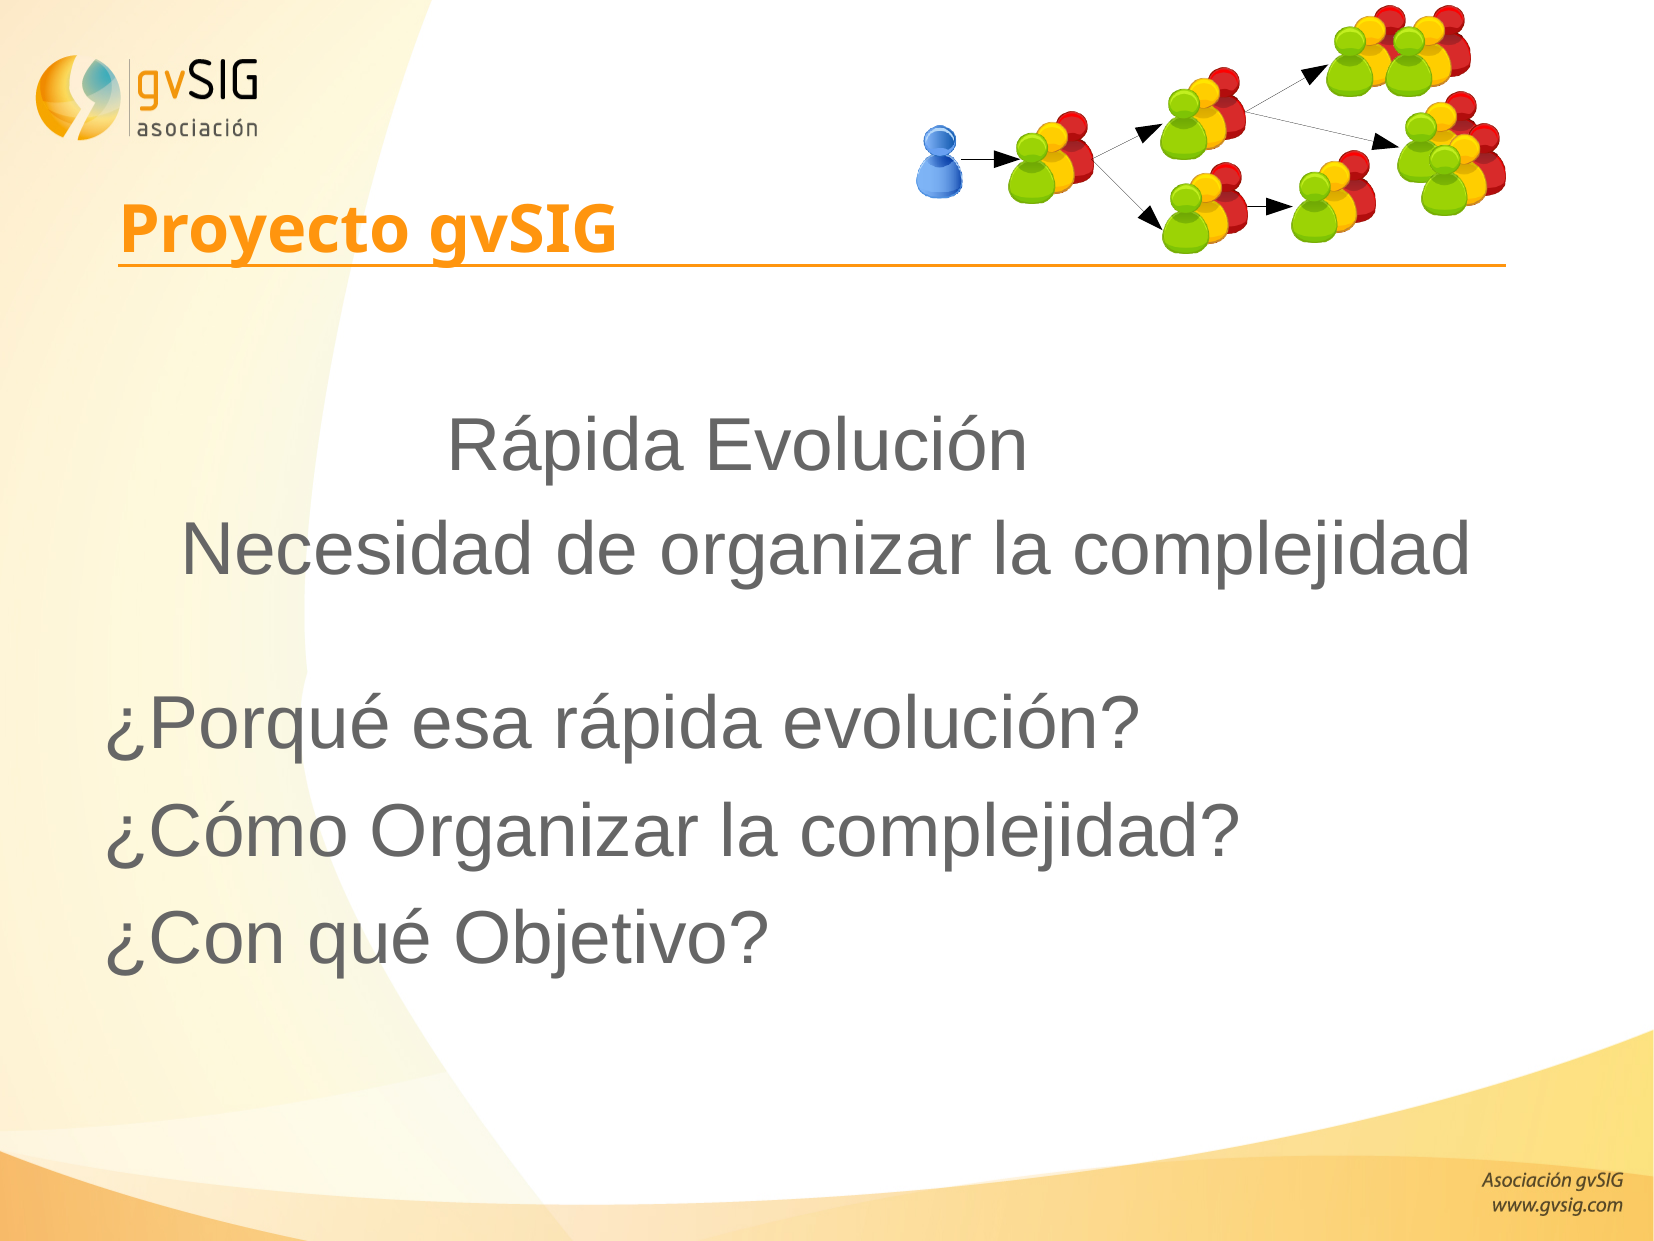

# Proyecto gvSIG
Rápida Evolución
Necesidad de organizar la complejidad
¿Porqué esa rápida evolución?
¿Cómo Organizar la complejidad?
¿Con qué Objetivo?